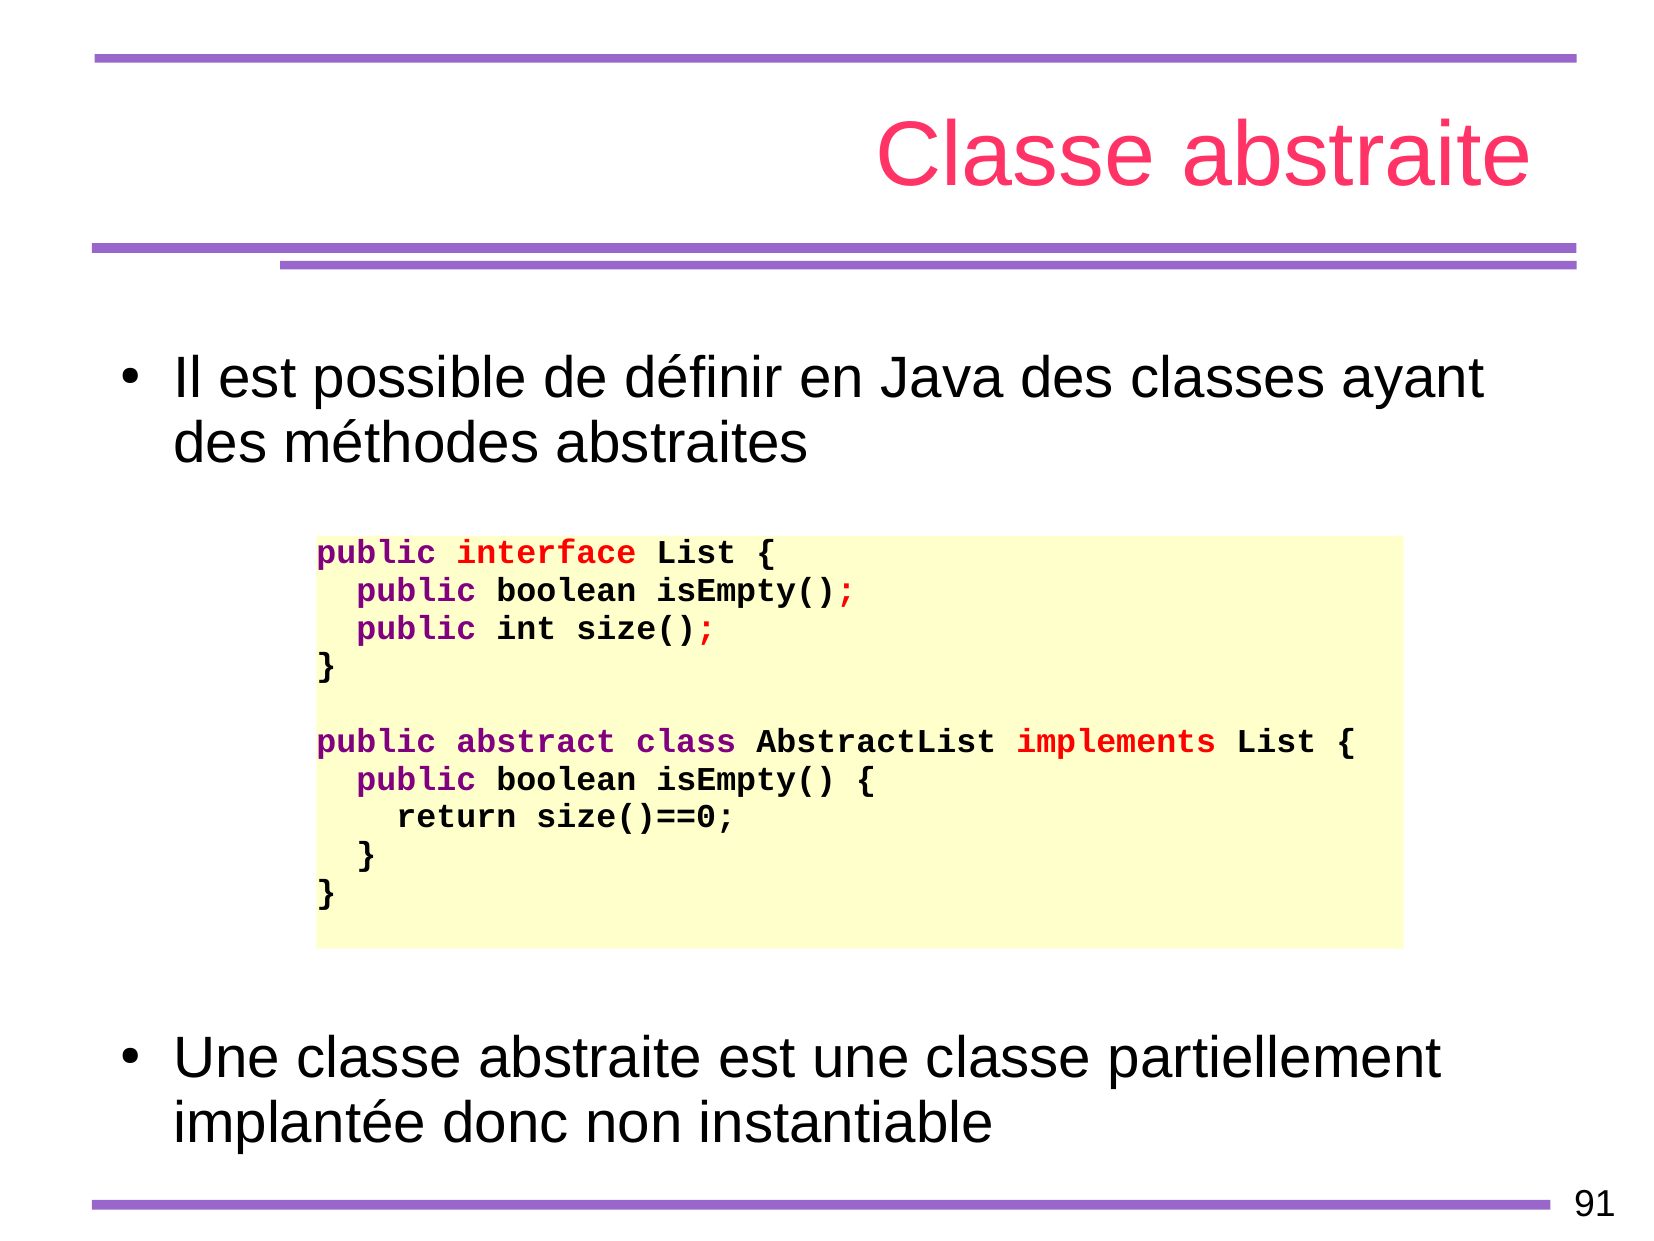

# Classe abstraite
Il est possible de définir en Java des classes ayant des méthodes abstraites
Une classe abstraite est une classe partiellement implantée donc non instantiable
public interface List {
 public boolean isEmpty();
 public int size();
}
public abstract class AbstractList implements List {
 public boolean isEmpty() {
 return size()==0;
 }
}